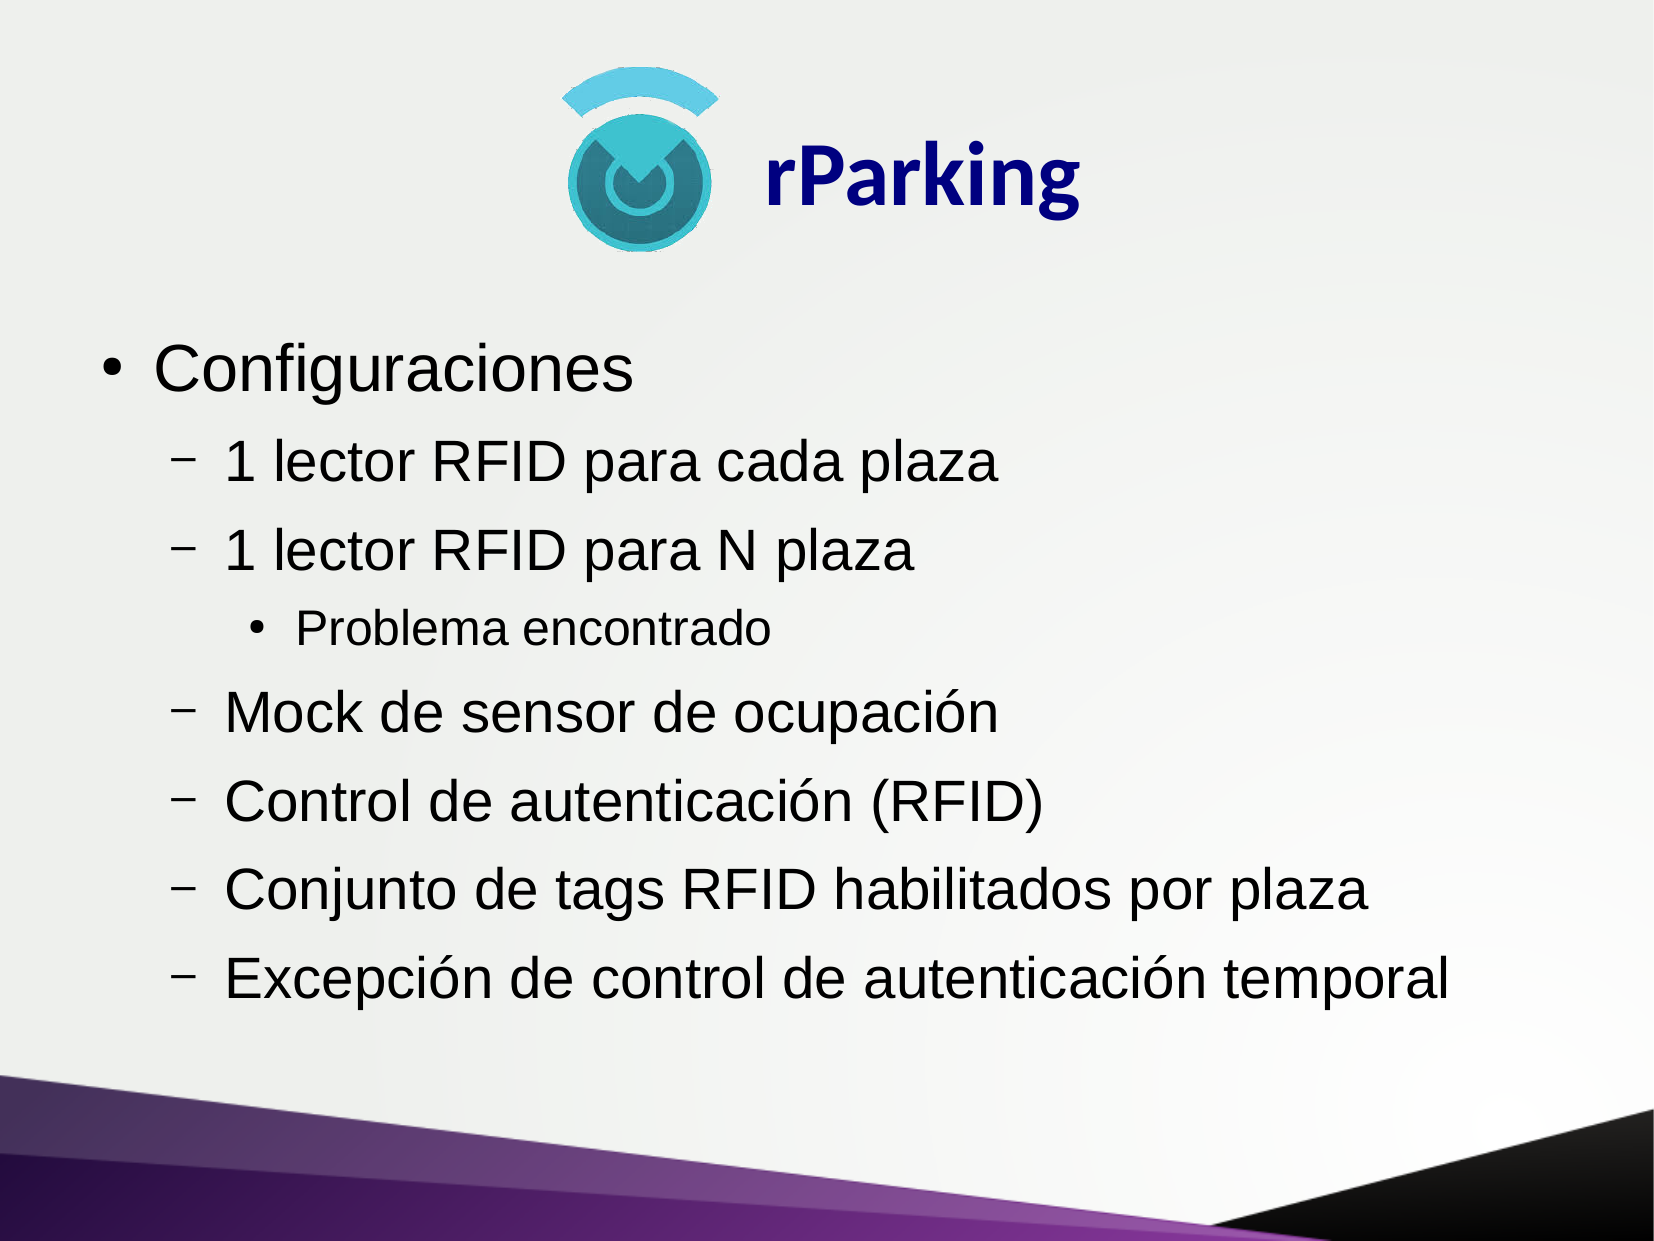

rParking
# Configuraciones
1 lector RFID para cada plaza
1 lector RFID para N plaza
Problema encontrado
Mock de sensor de ocupación
Control de autenticación (RFID)
Conjunto de tags RFID habilitados por plaza
Excepción de control de autenticación temporal